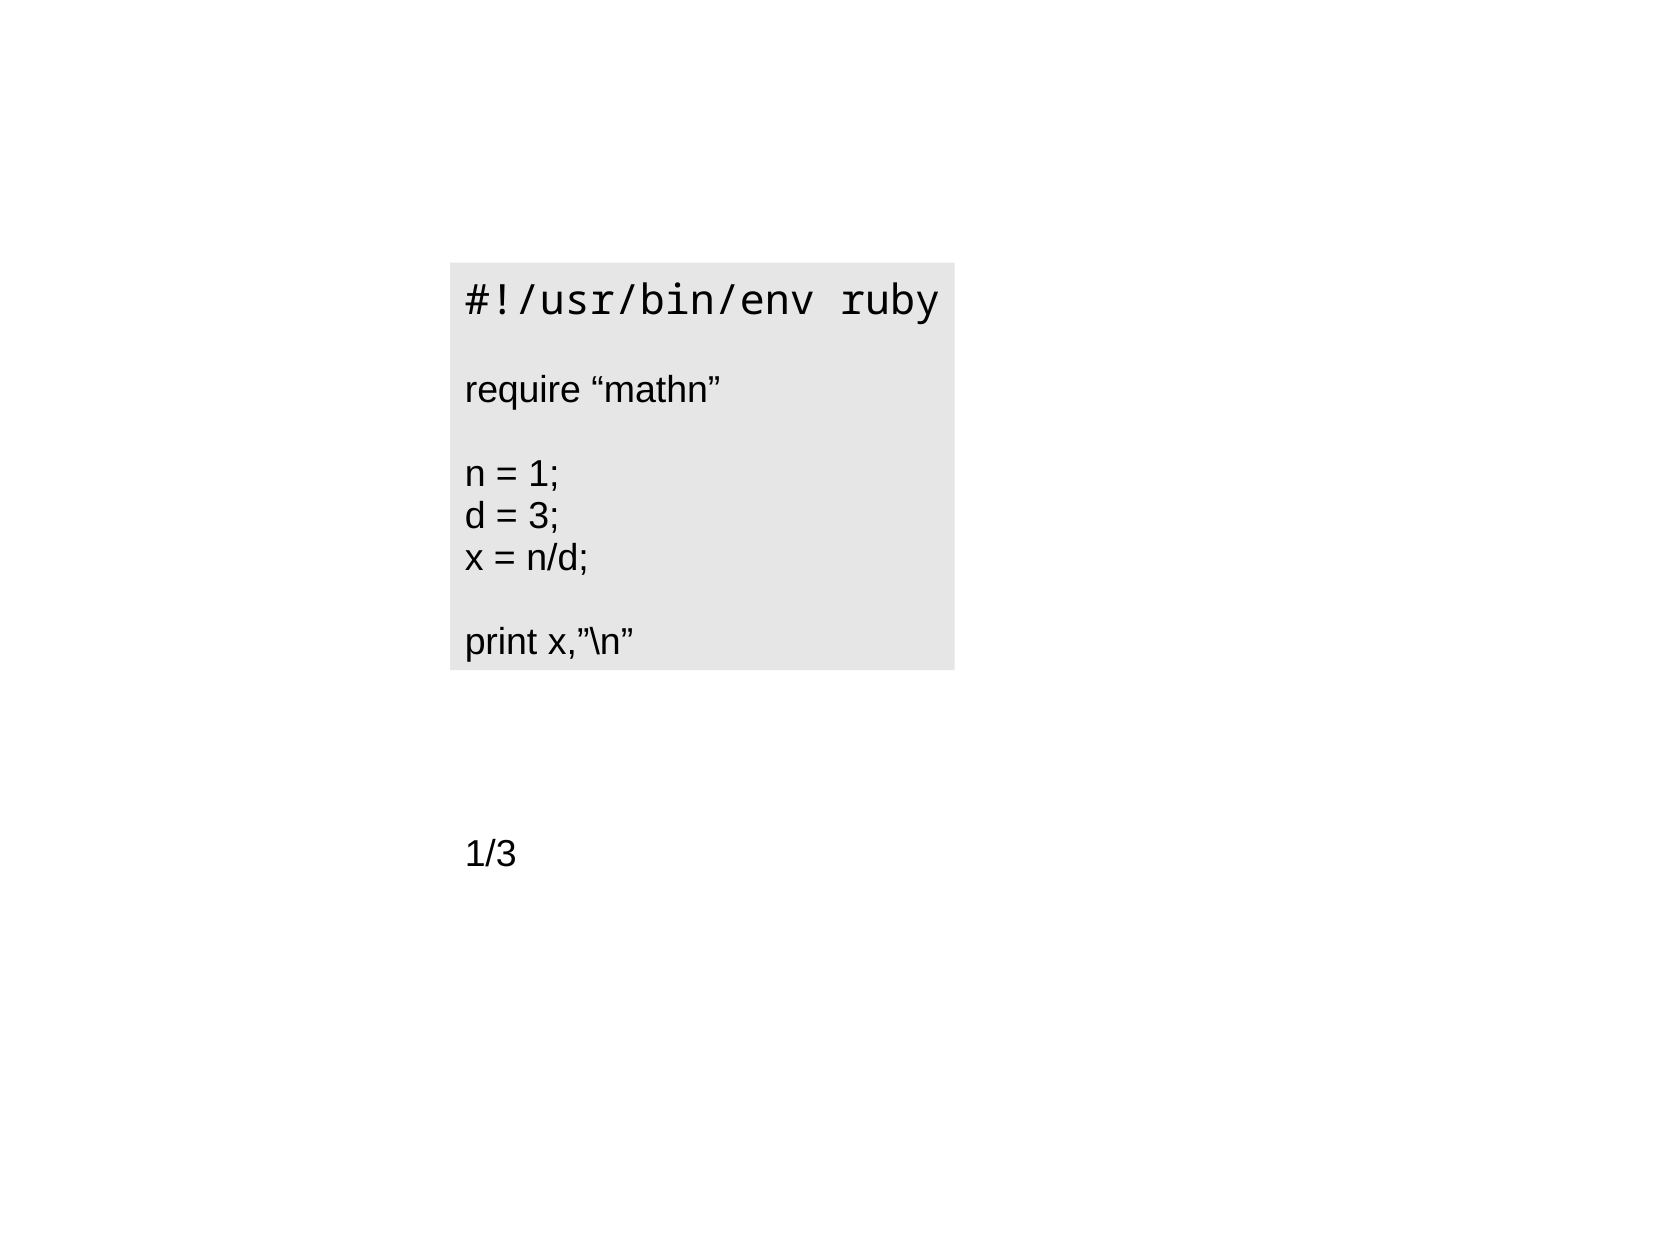

#!/usr/bin/env ruby
require “mathn”
n = 1;
d = 3;
x = n/d;
print x,”\n”
1/3